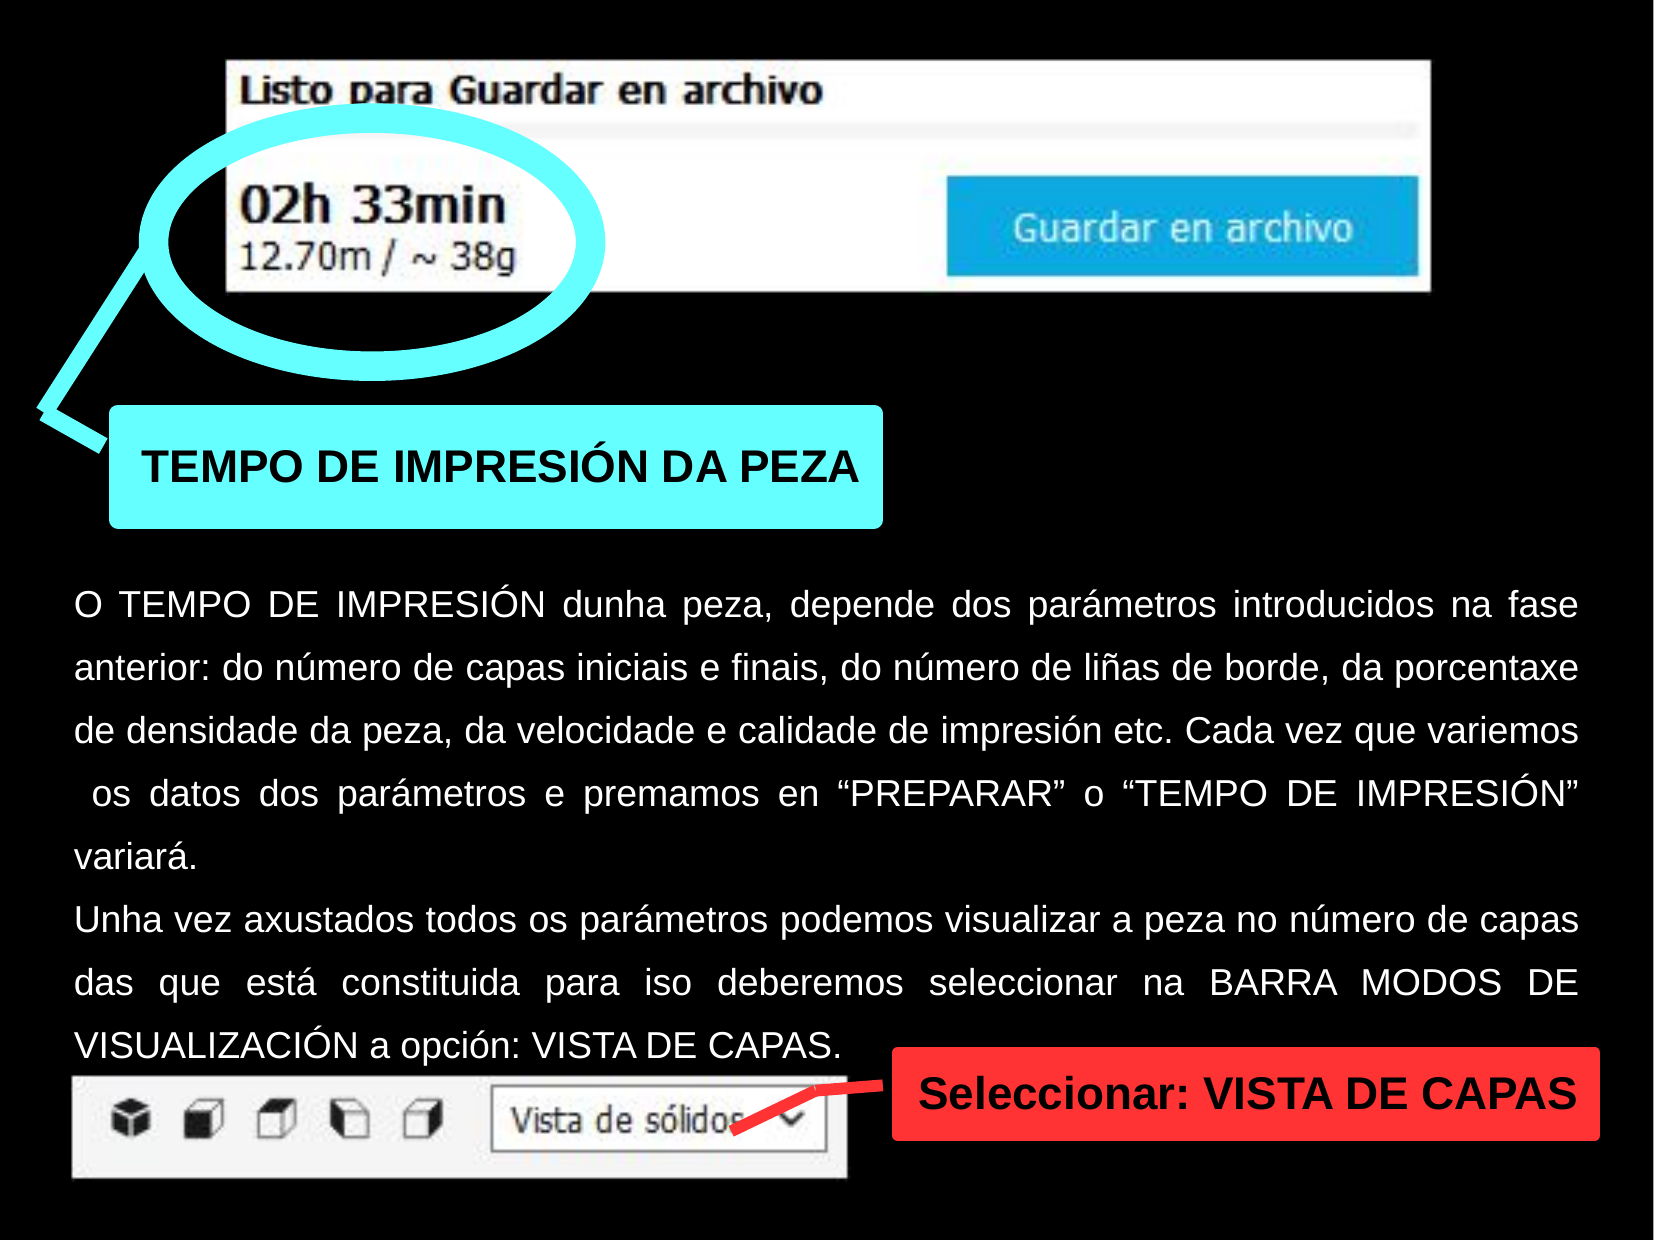

TEMPO DE IMPRESIÓN DA PEZA
O TEMPO DE IMPRESIÓN dunha peza, depende dos parámetros introducidos na fase anterior: do número de capas iniciais e finais, do número de liñas de borde, da porcentaxe de densidade da peza, da velocidade e calidade de impresión etc. Cada vez que variemos os datos dos parámetros e premamos en “PREPARAR” o “TEMPO DE IMPRESIÓN” variará.
Unha vez axustados todos os parámetros podemos visualizar a peza no número de capas das que está constituida para iso deberemos seleccionar na BARRA MODOS DE VISUALIZACIÓN a opción: VISTA DE CAPAS.
Seleccionar: VISTA DE CAPAS